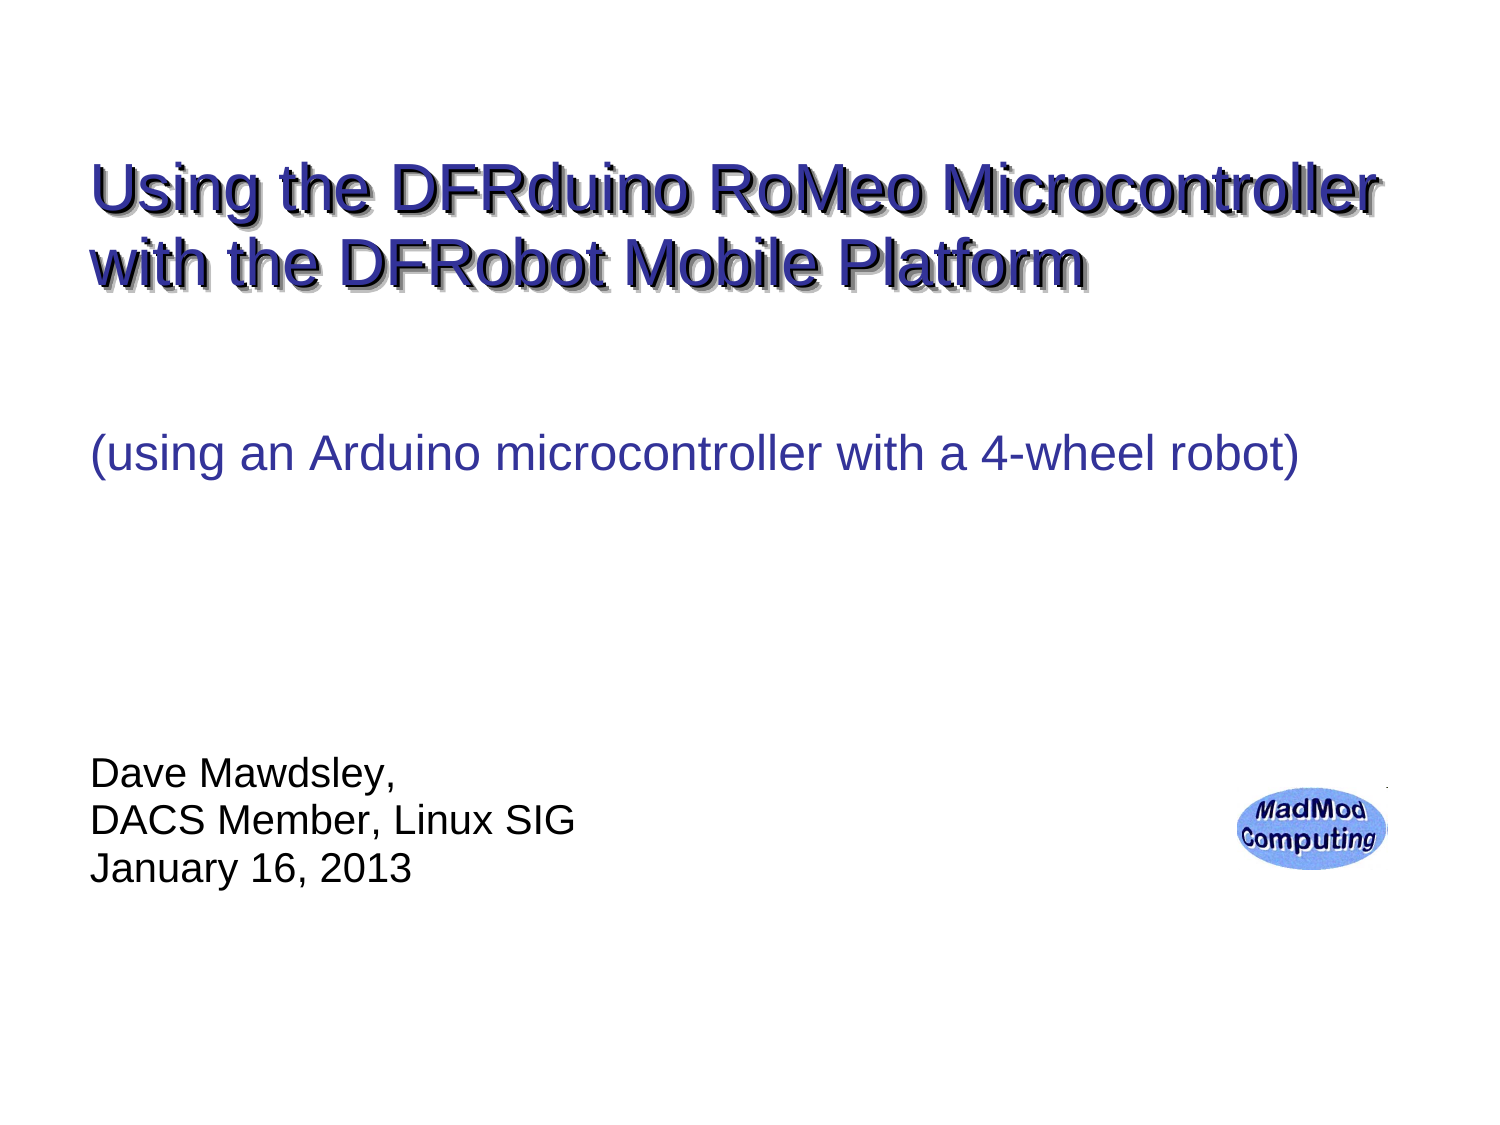

# Using the DFRduino RoMeo Microcontroller with the DFRobot Mobile Platform
(using an Arduino microcontroller with a 4-wheel robot)
Dave Mawdsley,
DACS Member, Linux SIG
January 16, 2013